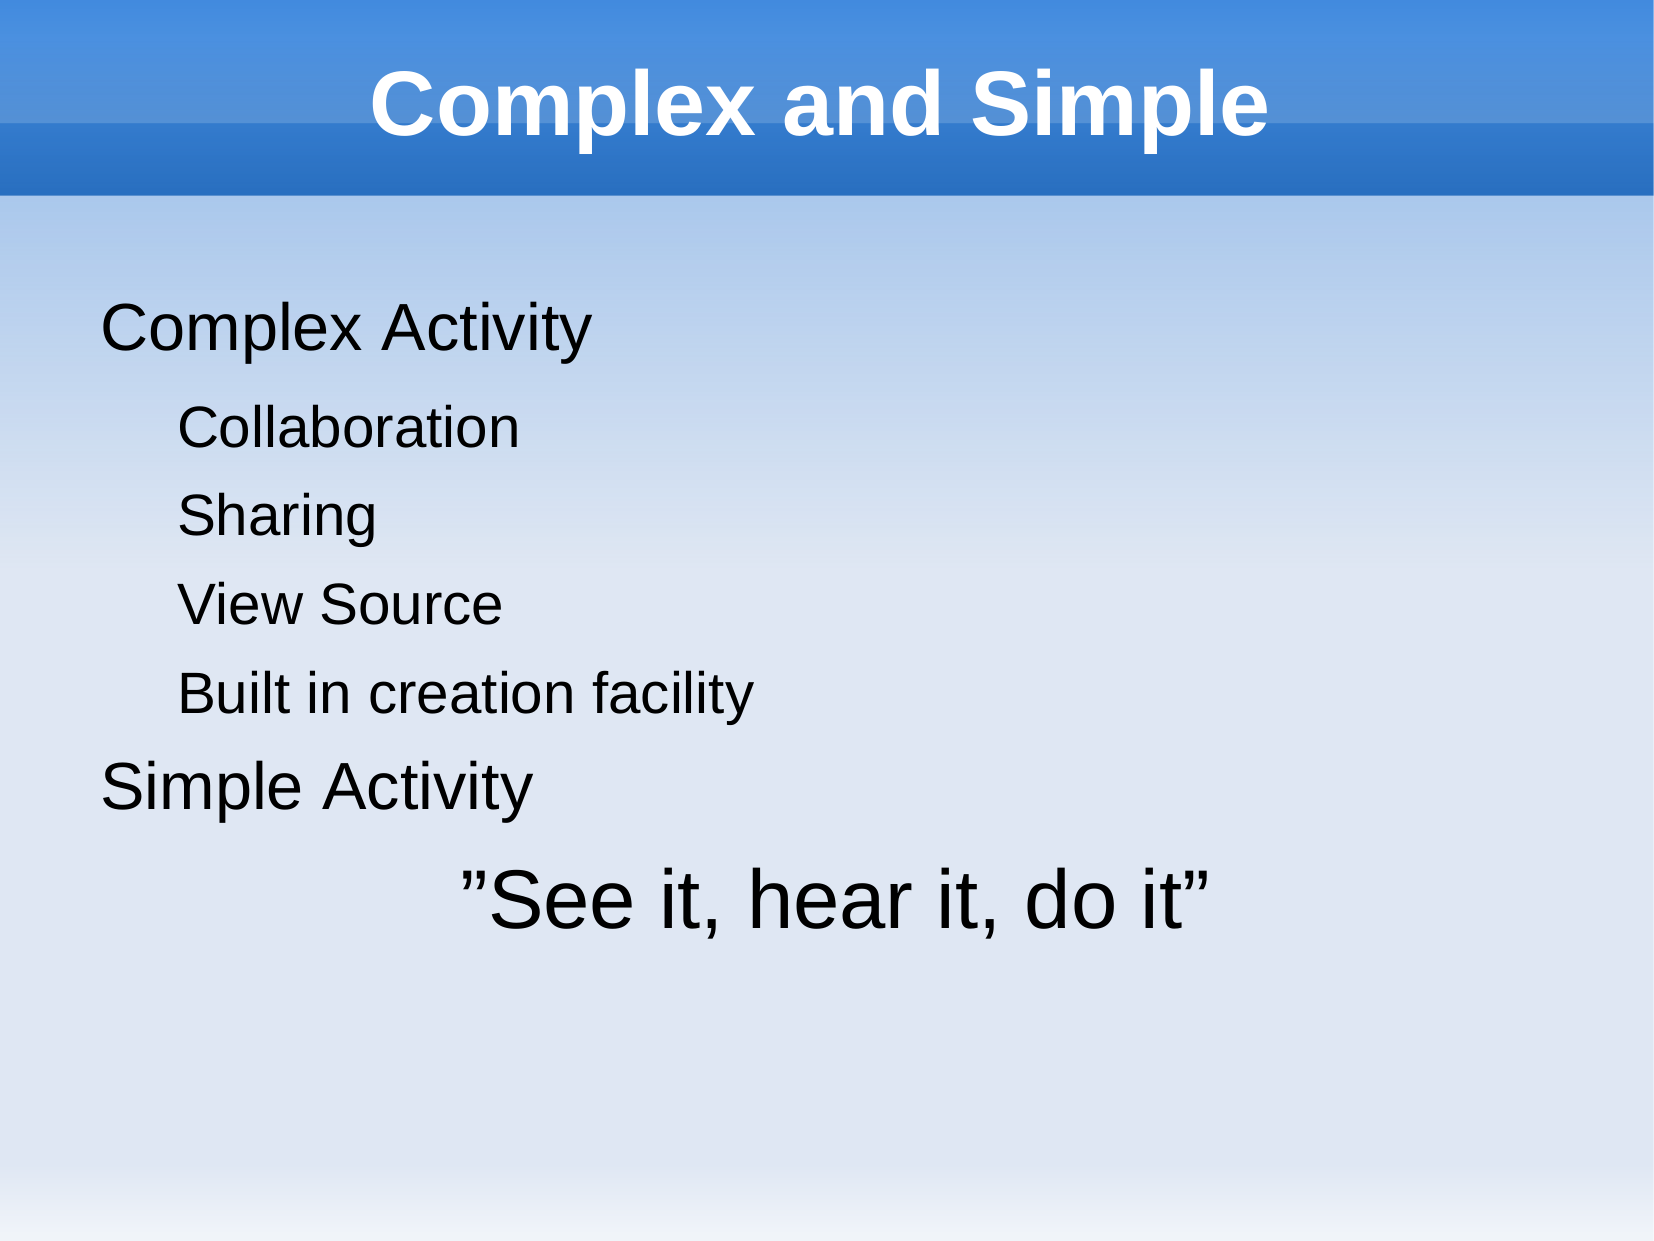

# Complex and Simple
Complex Activity
Collaboration
Sharing
View Source
Built in creation facility
Simple Activity
”See it, hear it, do it”